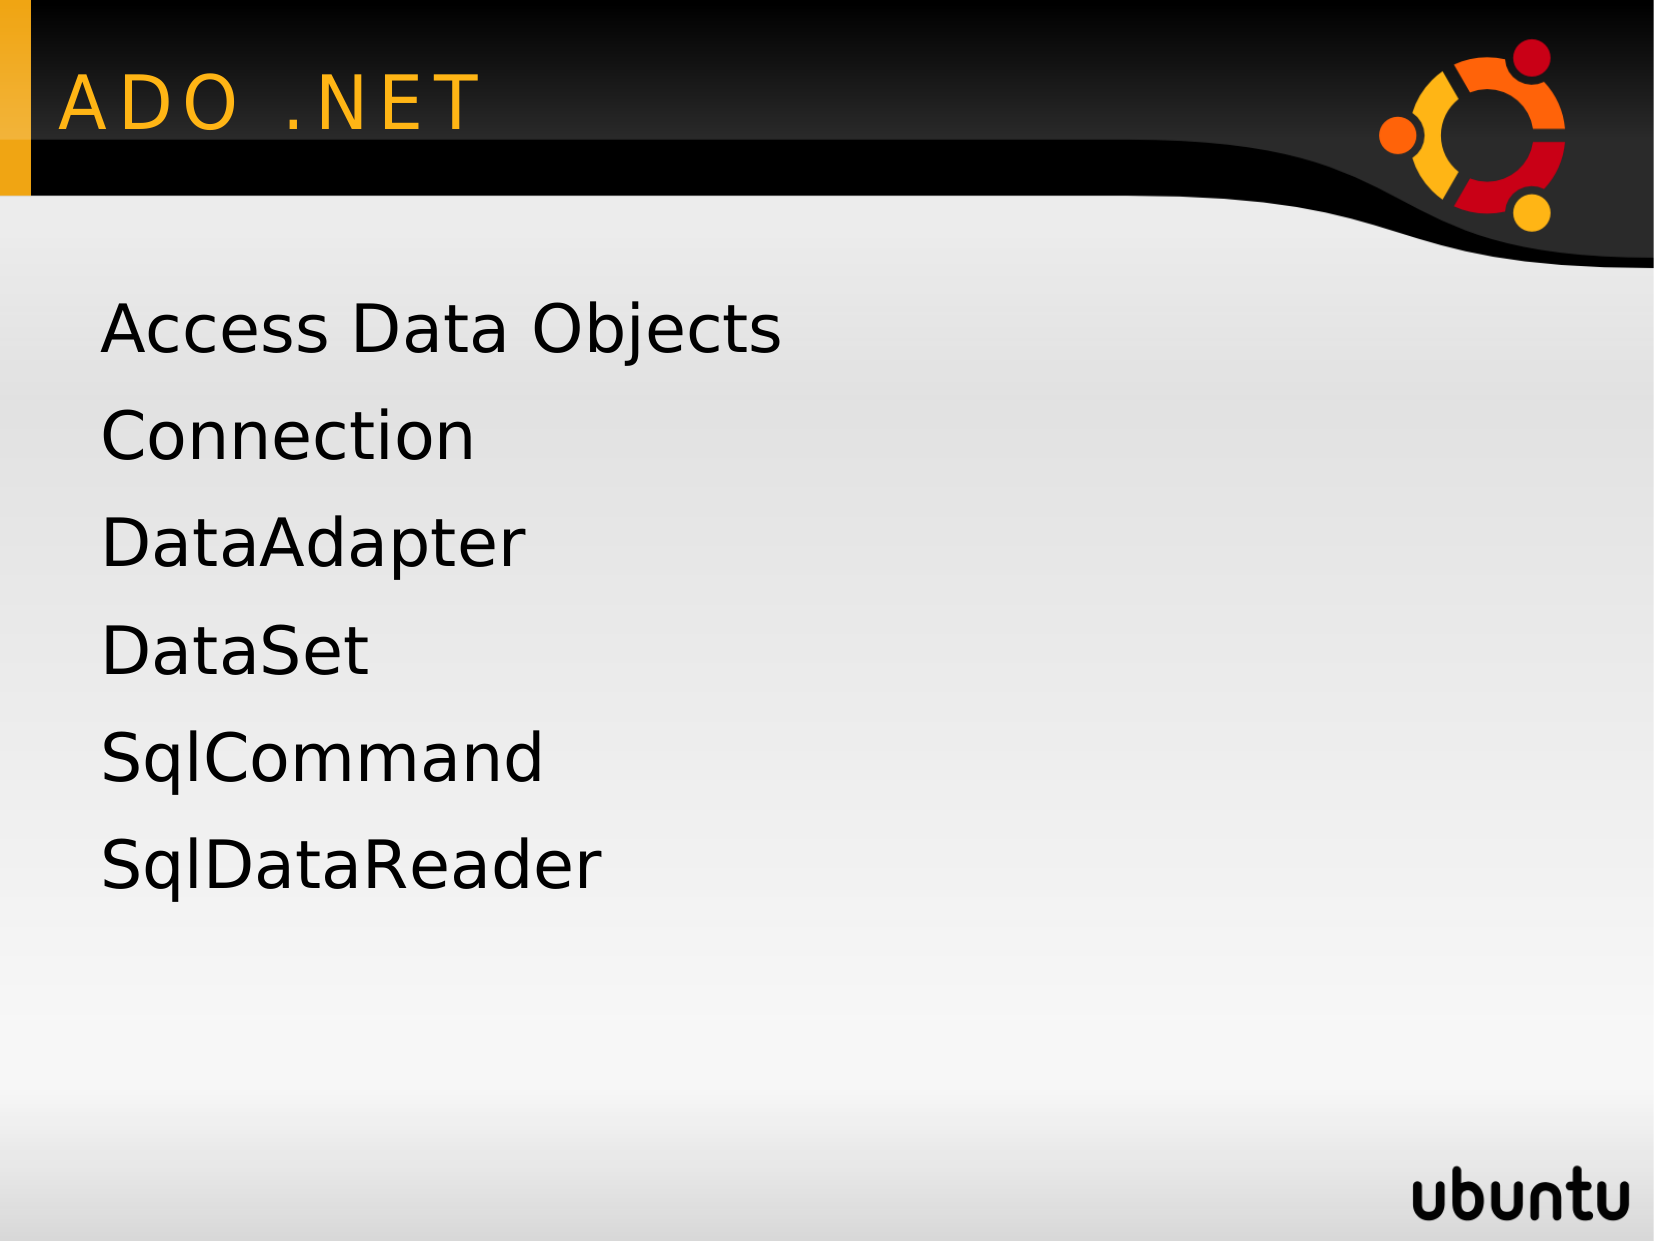

# ADO .NET
Access Data Objects
Connection
DataAdapter
DataSet
SqlCommand
SqlDataReader